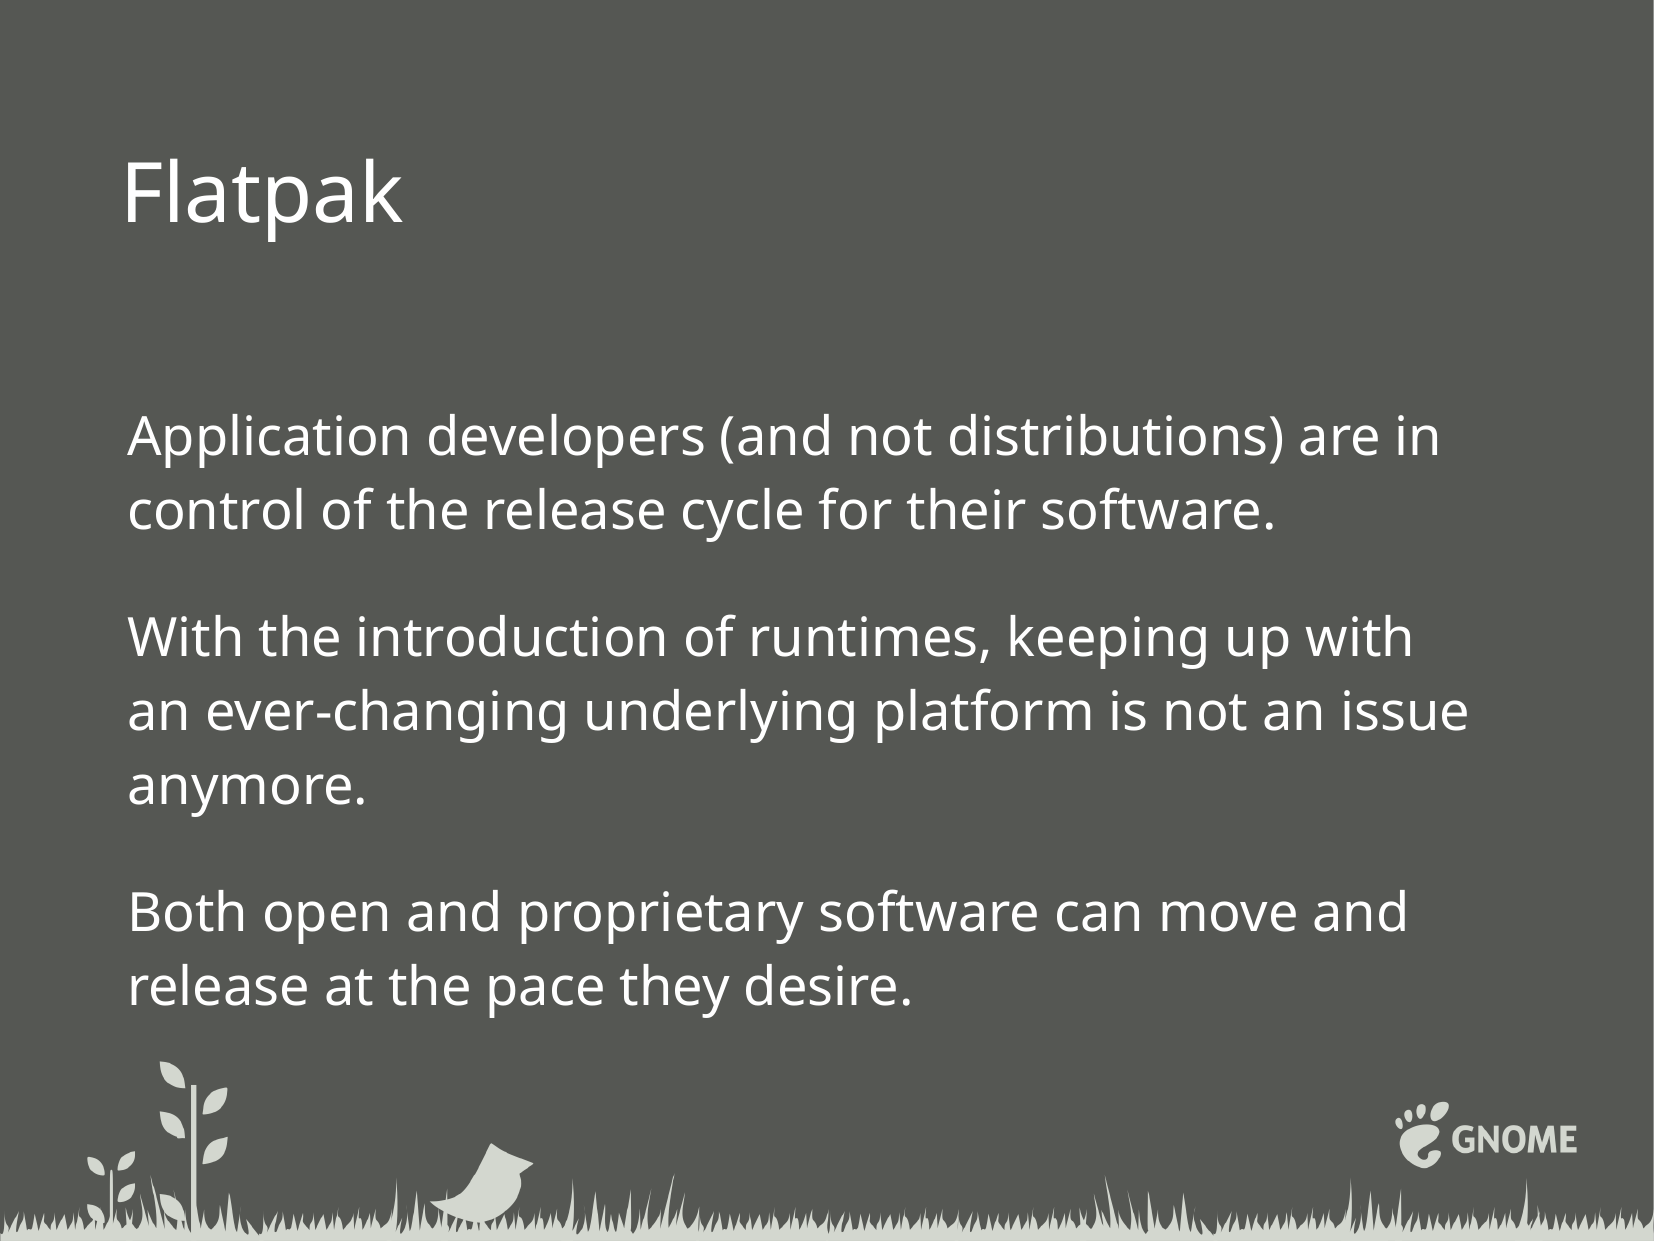

# Flatpak
Application developers (and not distributions) are in control of the release cycle for their software.
With the introduction of runtimes, keeping up with an ever-changing underlying platform is not an issue anymore.
Both open and proprietary software can move and release at the pace they desire.